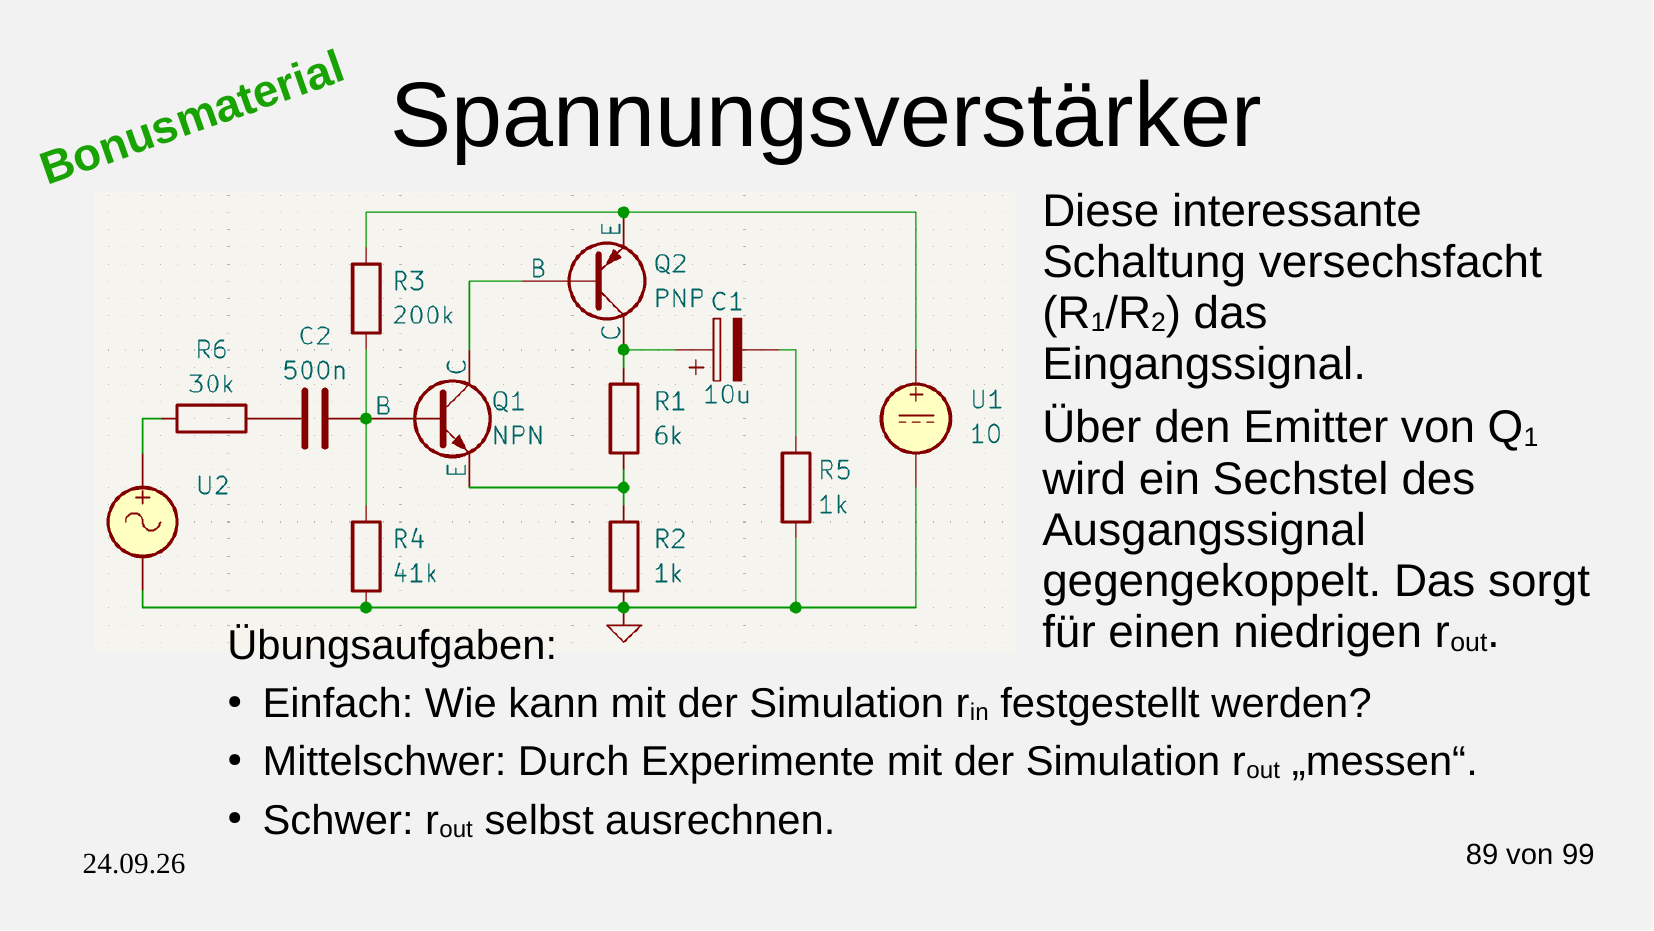

# Spannungsverstärker
Diese interessante Schaltung versechsfacht (R1/R2) das Eingangssignal.
Über den Emitter von Q1 wird ein Sechstel des Ausgangssignal gegengekoppelt. Das sorgt für einen niedrigen rout.
Übungsaufgaben:
Einfach: Wie kann mit der Simulation rin festgestellt werden?
Mittelschwer: Durch Experimente mit der Simulation rout „messen“.
Schwer: rout selbst ausrechnen.
89